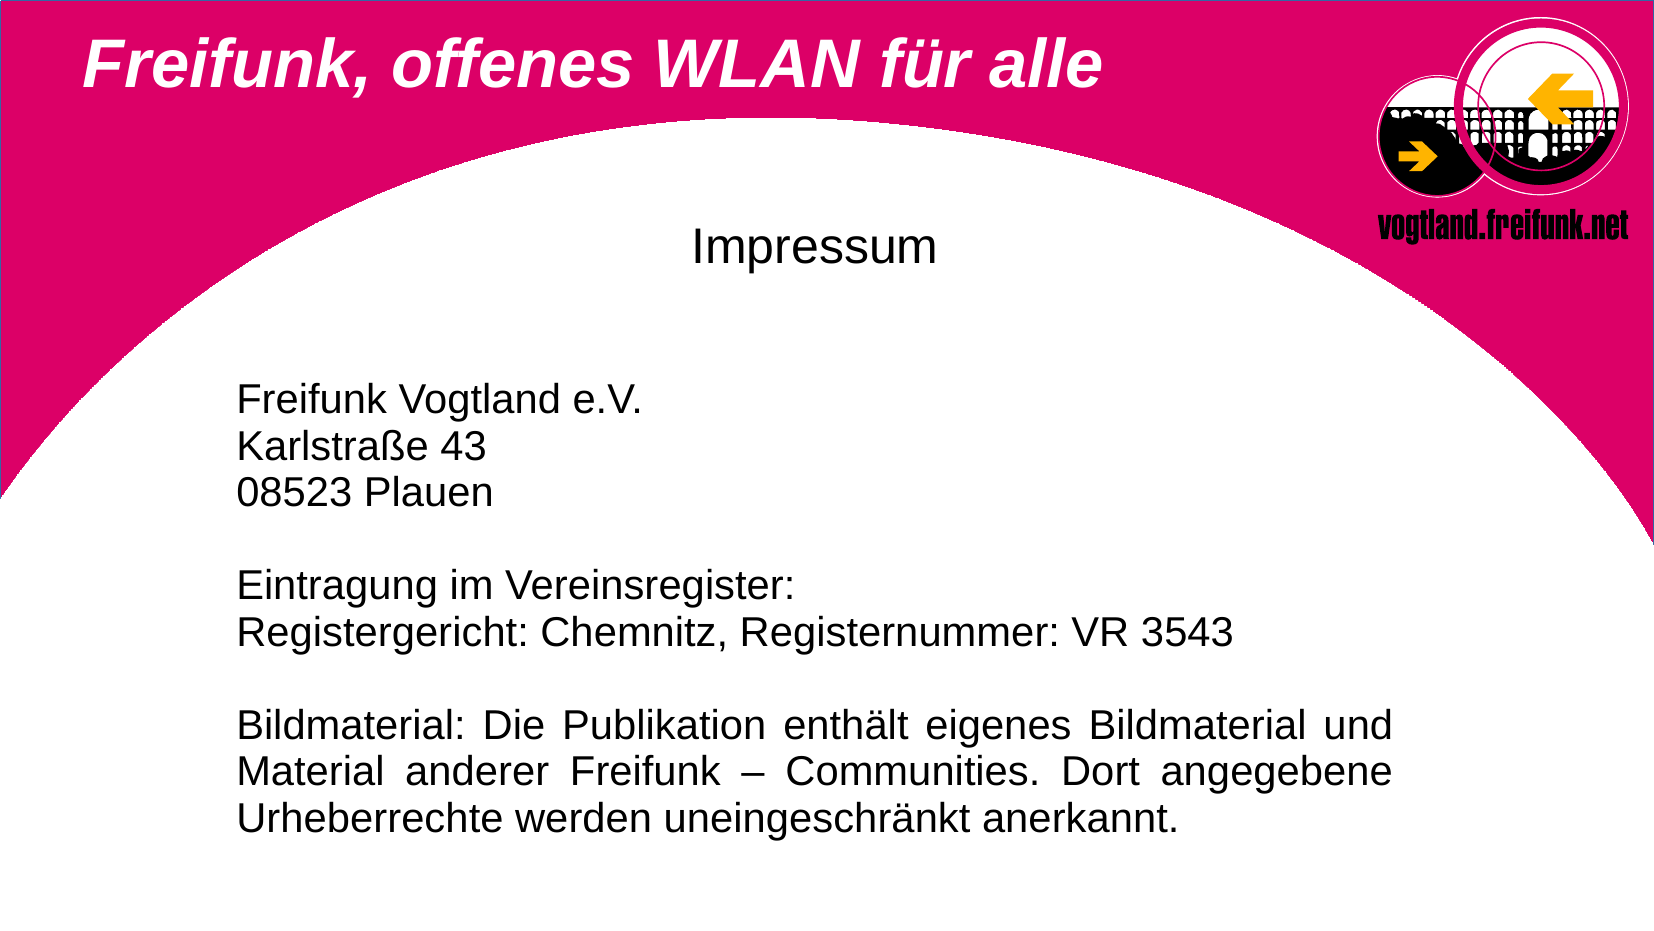

# Freifunk, offenes WLAN für alle
Impressum
Freifunk Vogtland e.V.
Karlstraße 43
08523 Plauen
Eintragung im Vereinsregister:
Registergericht: Chemnitz, Registernummer: VR 3543
Bildmaterial: Die Publikation enthält eigenes Bildmaterial und Material anderer Freifunk – Communities. Dort angegebene Urheberrechte werden uneingeschränkt anerkannt.